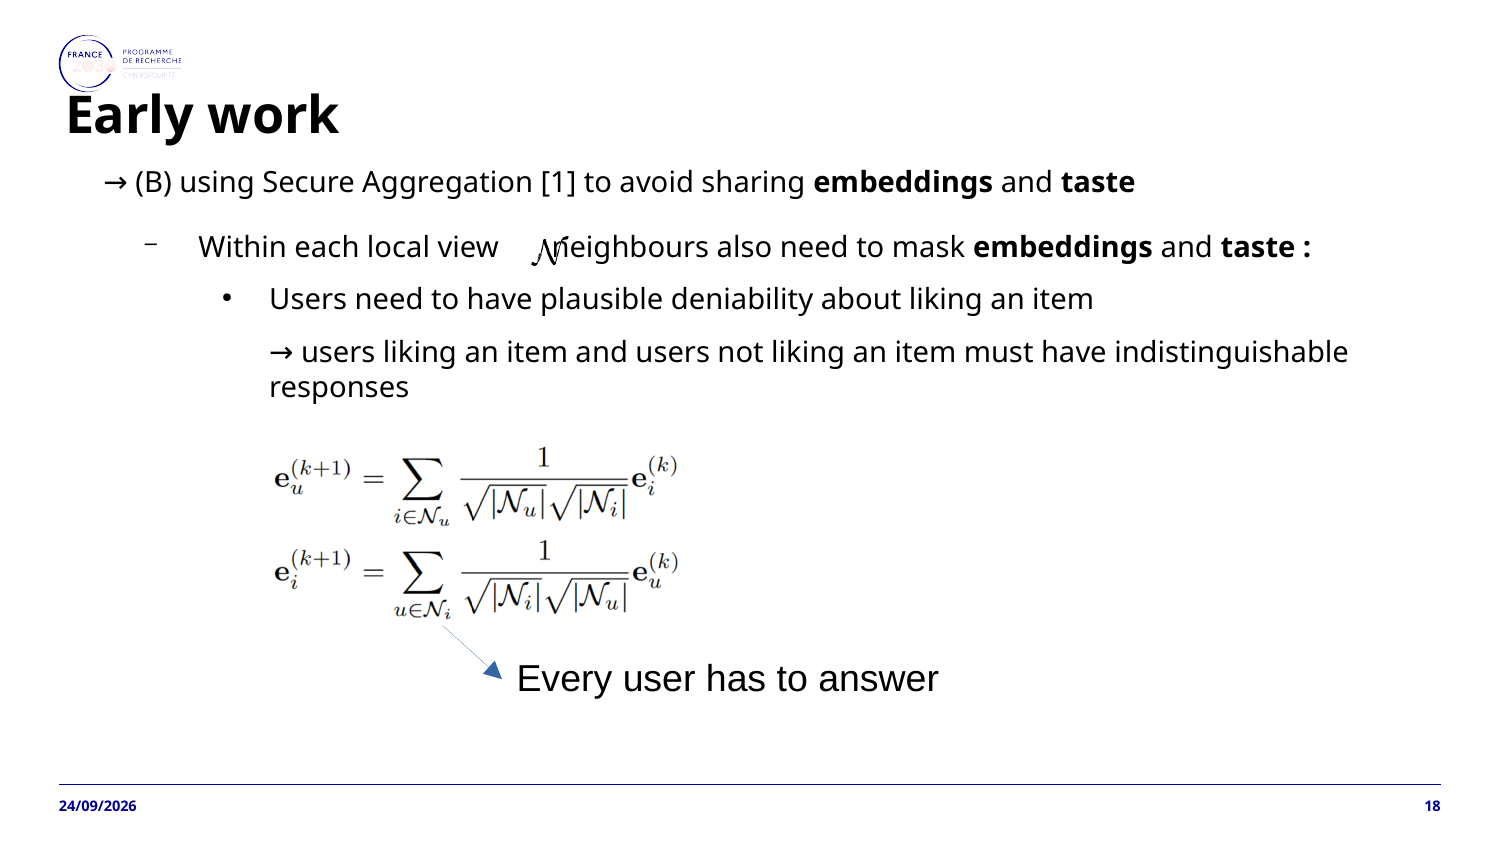

# → (B) using Secure Aggregation [1] to avoid sharing embeddings and taste
Within each local view , neighbours also need to mask embeddings and taste :
Users need to have plausible deniability about liking an item
→ users liking an item and users not liking an item must have indistinguishable responses
Early work
Every user has to answer